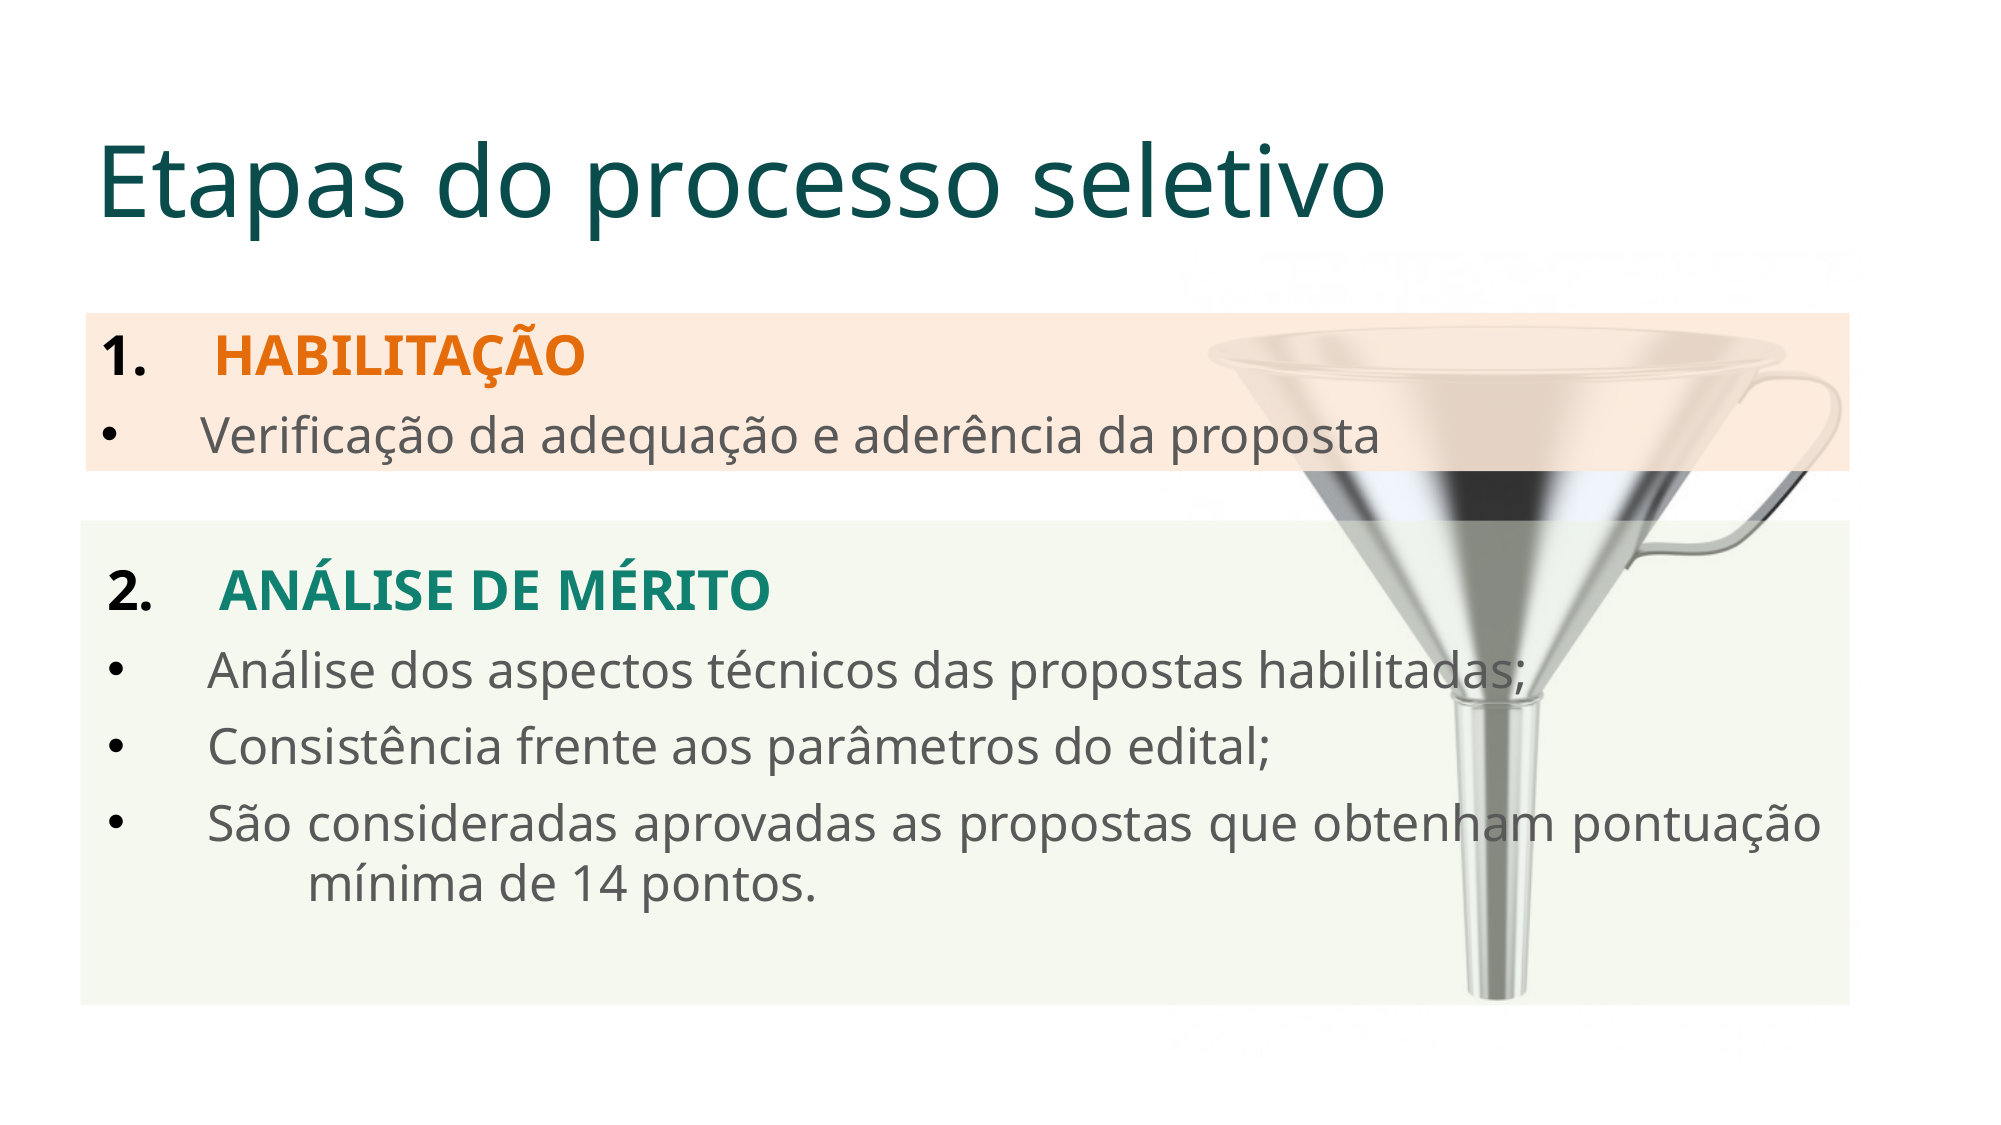

Etapas do processo seletivo
HABILITAÇÃO
Verificação da adequação e aderência da proposta
ANÁLISE DE MÉRITO
Análise dos aspectos técnicos das propostas habilitadas;
Consistência frente aos parâmetros do edital;
São consideradas aprovadas as propostas que obtenham pontuação mínima de 14 pontos.